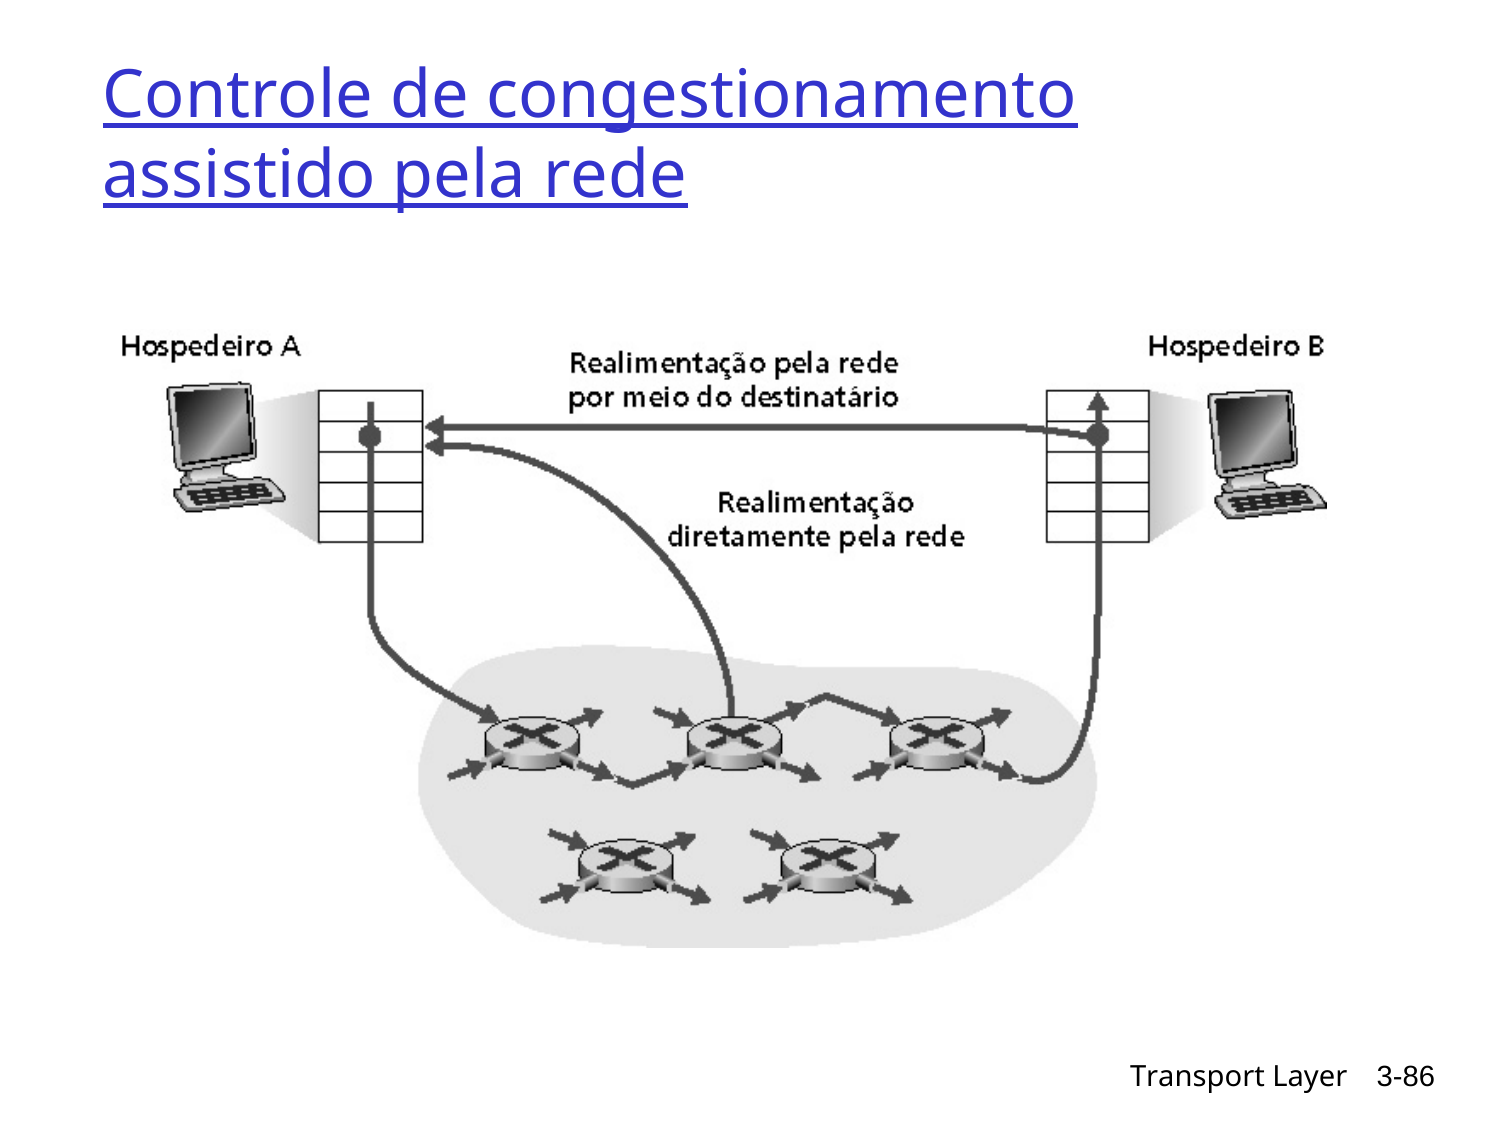

# Controle de congestionamento assistido pela rede
Transport Layer